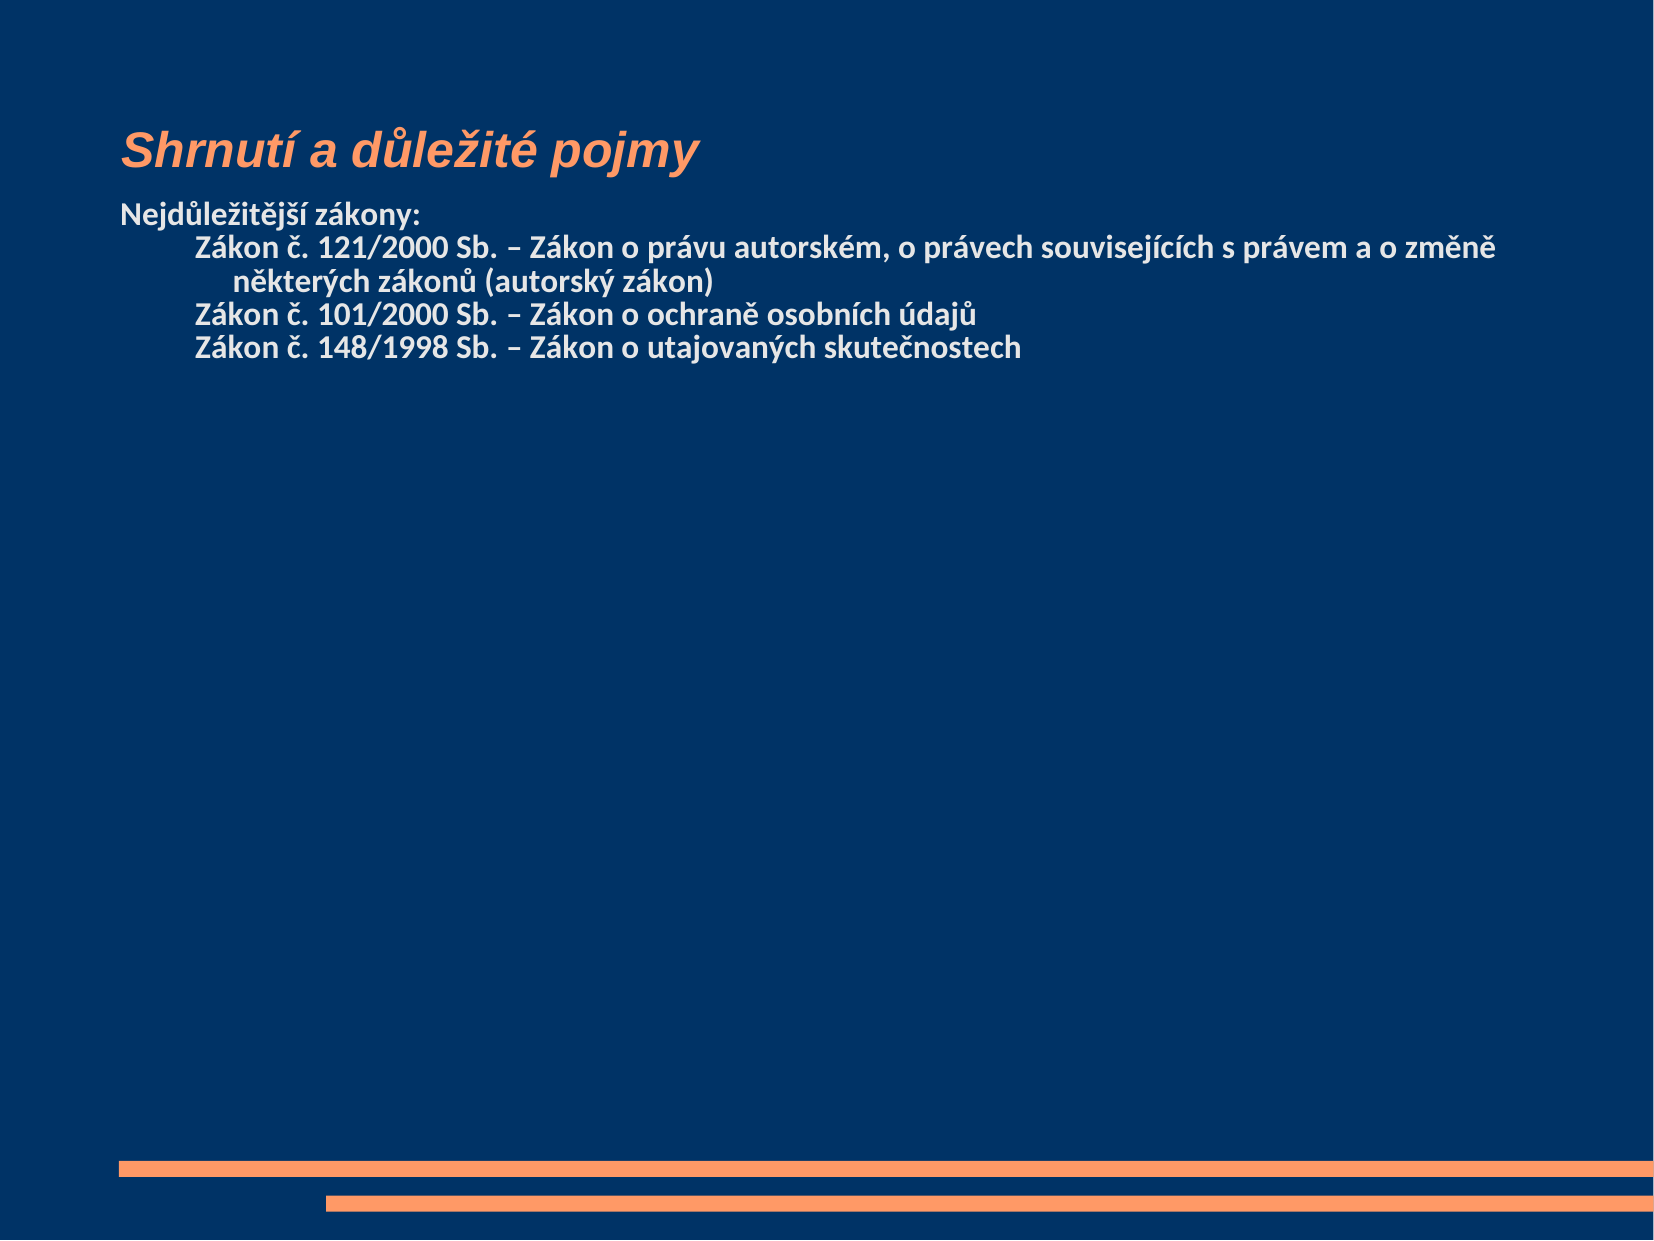

# Shrnutí a důležité pojmy
Nejdůležitější zákony:
Zákon č. 121/2000 Sb. – Zákon o právu autorském, o právech souvisejících s právem a o změně některých zákonů (autorský zákon)
Zákon č. 101/2000 Sb. – Zákon o ochraně osobních údajů
Zákon č. 148/1998 Sb. – Zákon o utajovaných skutečnostech